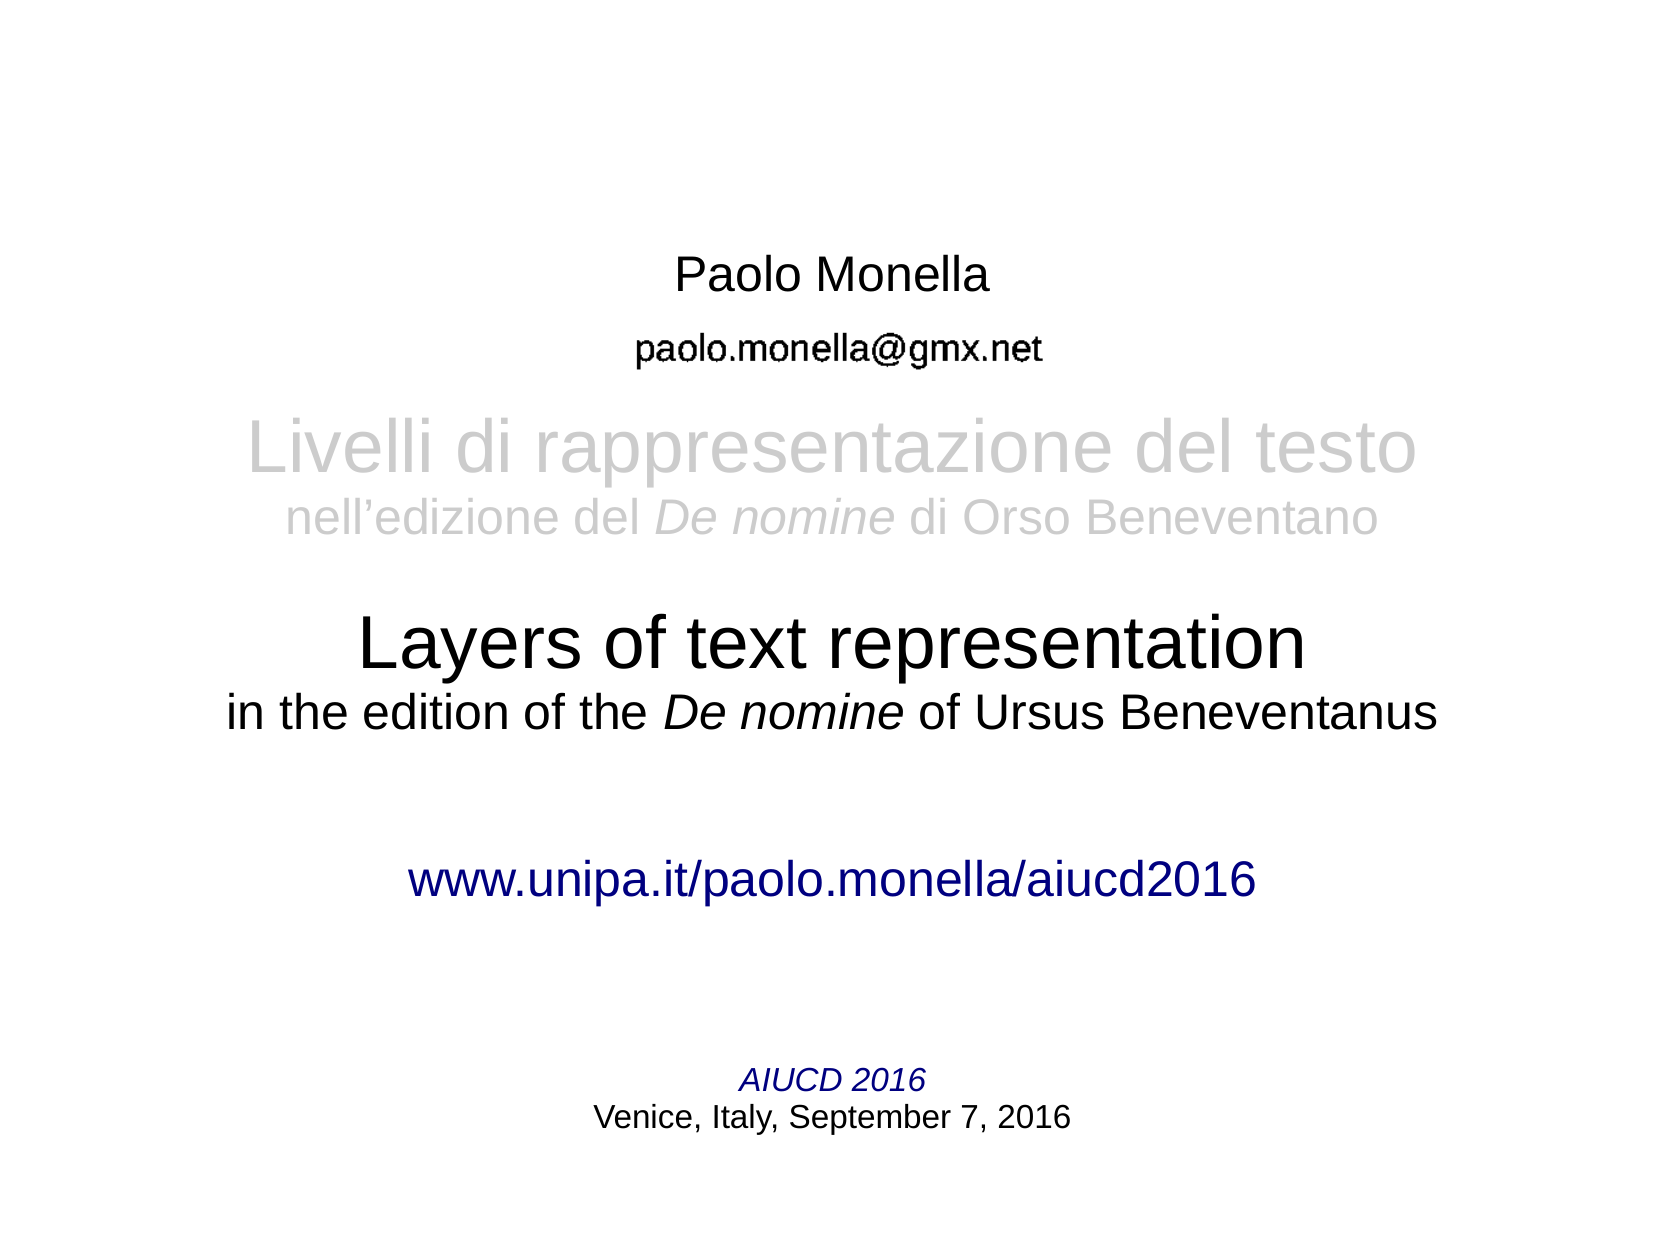

# Paolo Monella Livelli di rappresentazione del testo nell’edizione del De nomine di Orso Beneventano Layers of text representation in the edition of the De nomine of Ursus Beneventanus www.unipa.it/paolo.monella/aiucd2016
AIUCD 2016
Venice, Italy, September 7, 2016